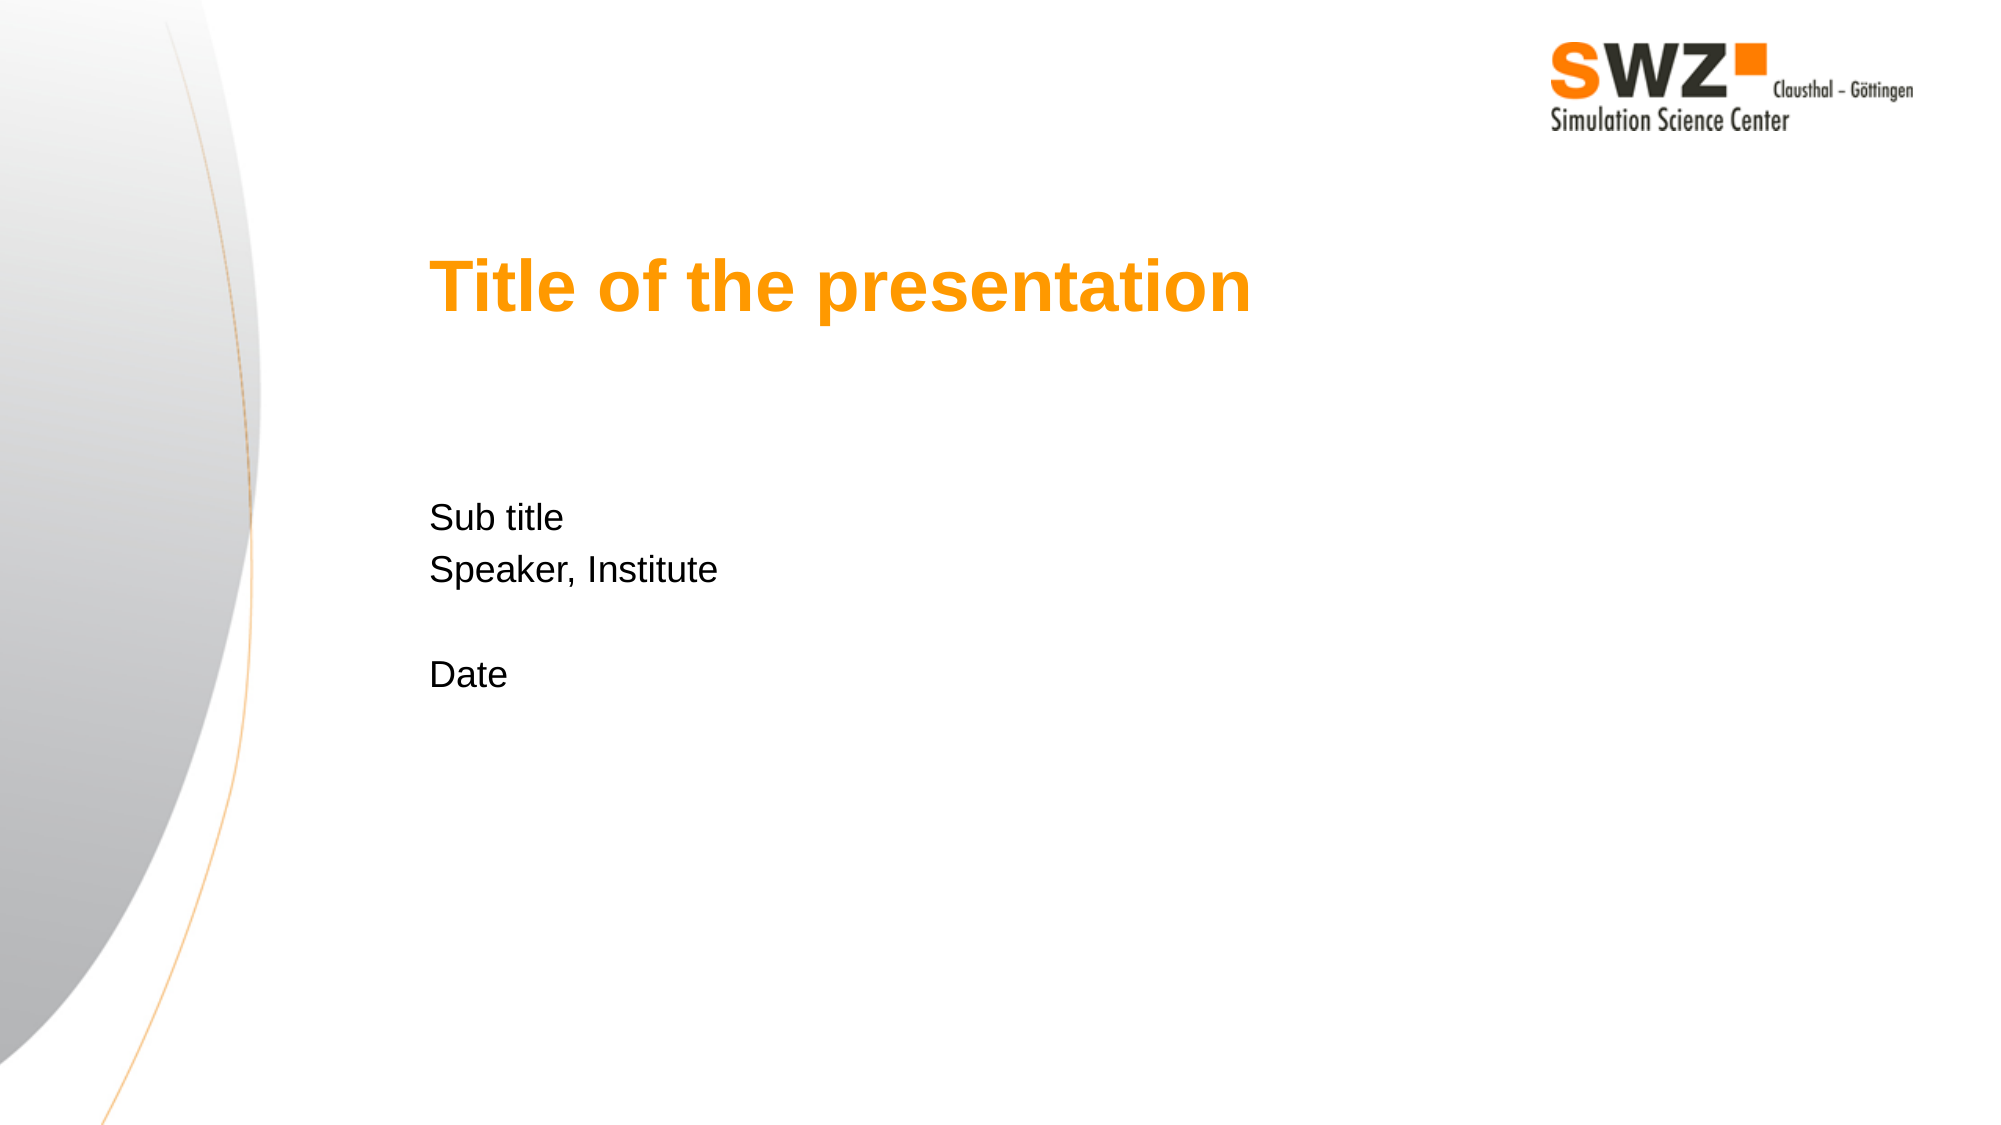

# Title of the presentation
Sub title
Speaker, Institute
Date